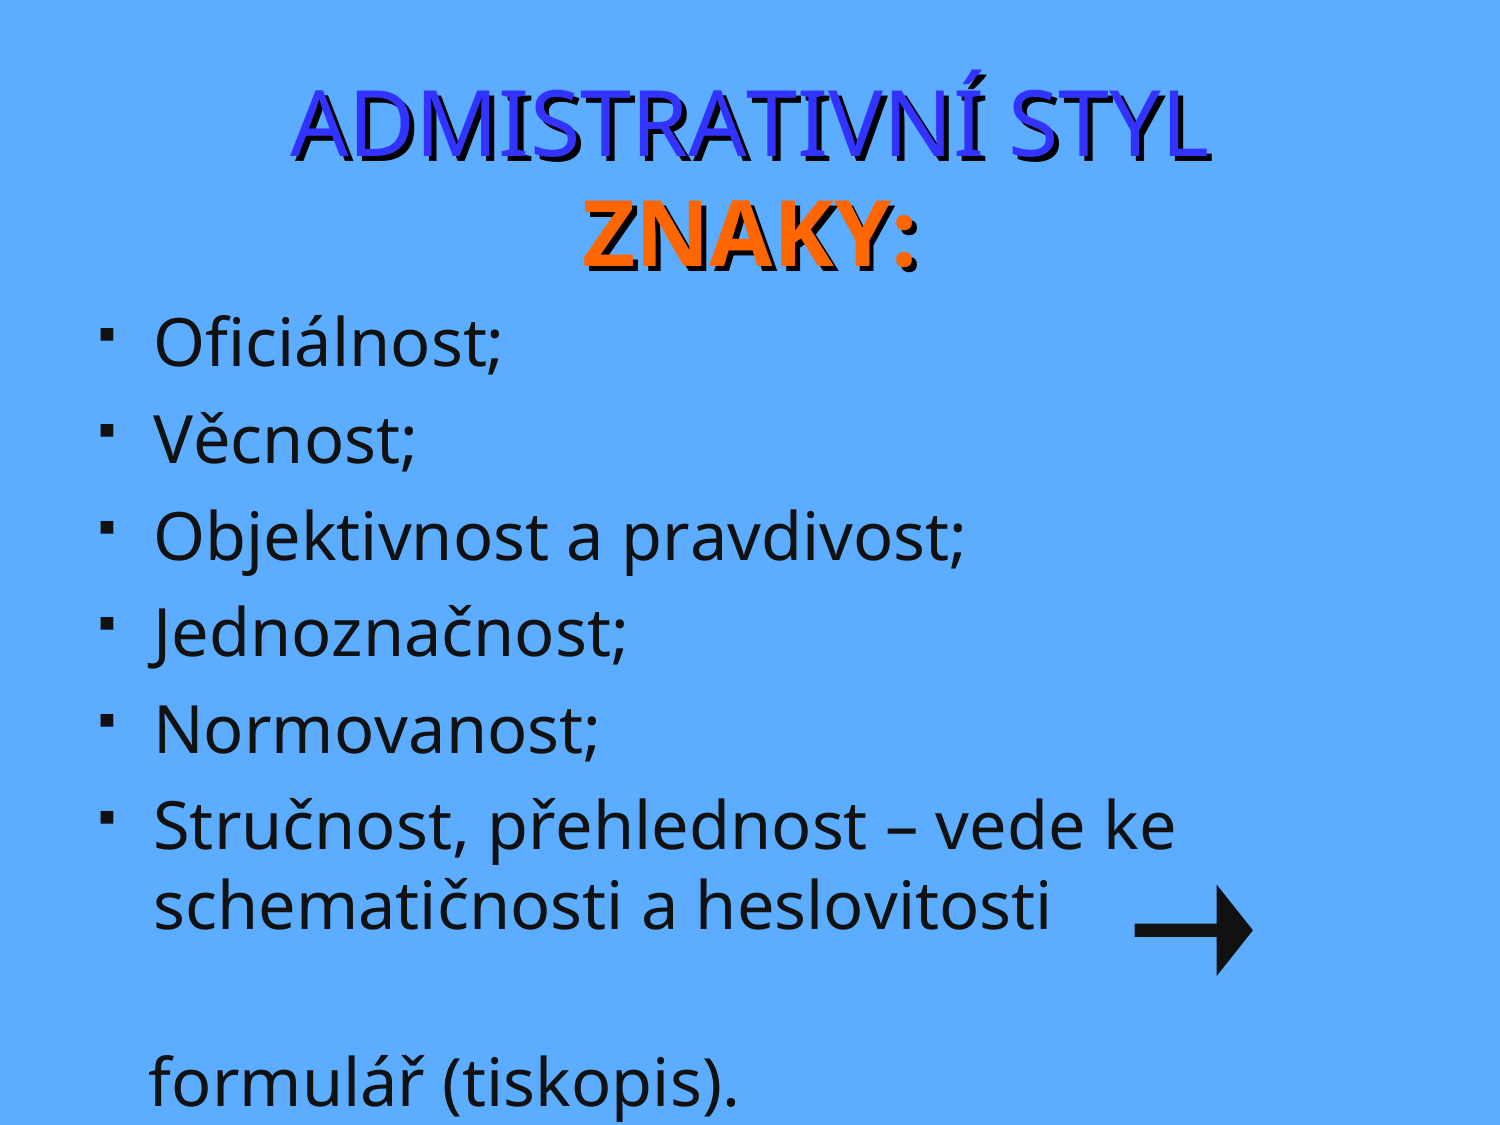

# ADMISTRATIVNÍ STYL ZNAKY:
Oficiálnost;
Věcnost;
Objektivnost a pravdivost;
Jednoznačnost;
Normovanost;
Stručnost, přehlednost – vede ke schematičnosti a heslovitosti
 formulář (tiskopis).